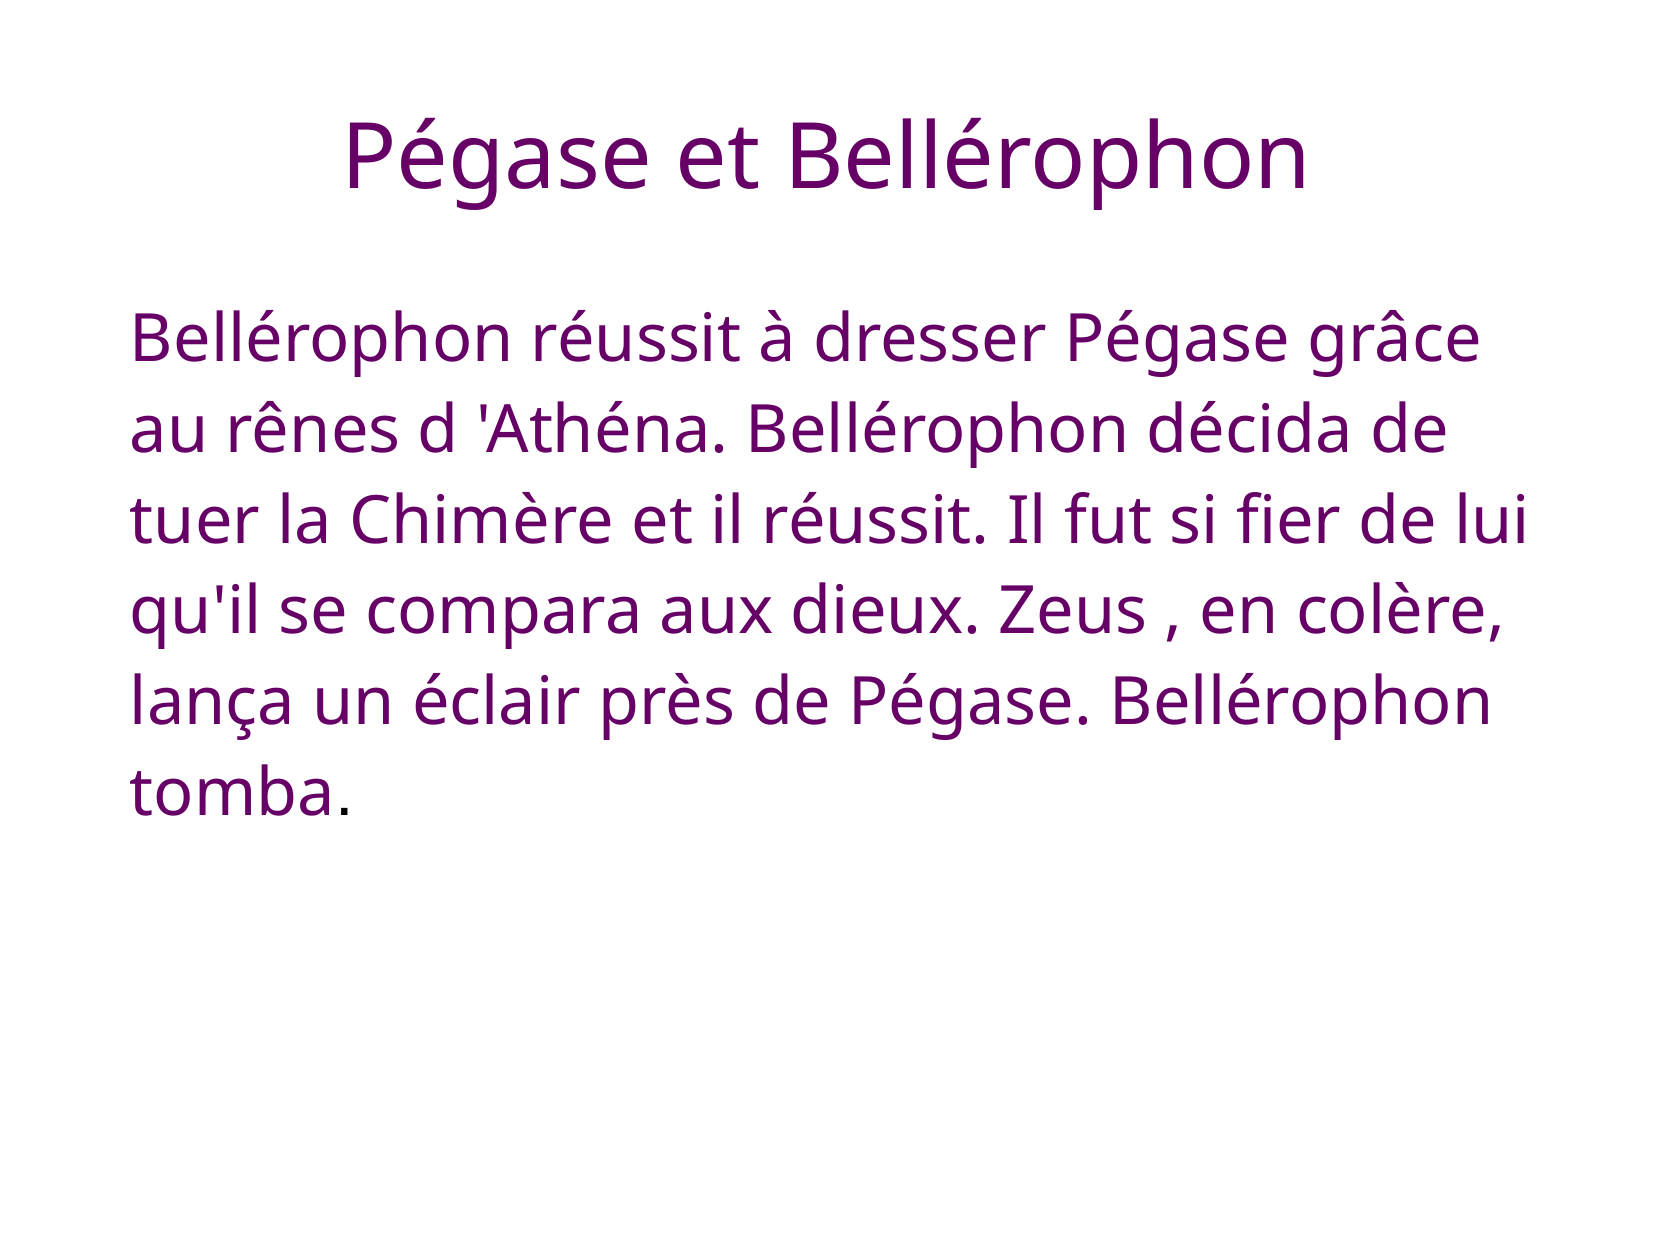

# Pégase et Bellérophon
Bellérophon réussit à dresser Pégase grâce au rênes d 'Athéna. Bellérophon décida de tuer la Chimère et il réussit. Il fut si fier de lui qu'il se compara aux dieux. Zeus , en colère, lança un éclair près de Pégase. Bellérophon tomba.